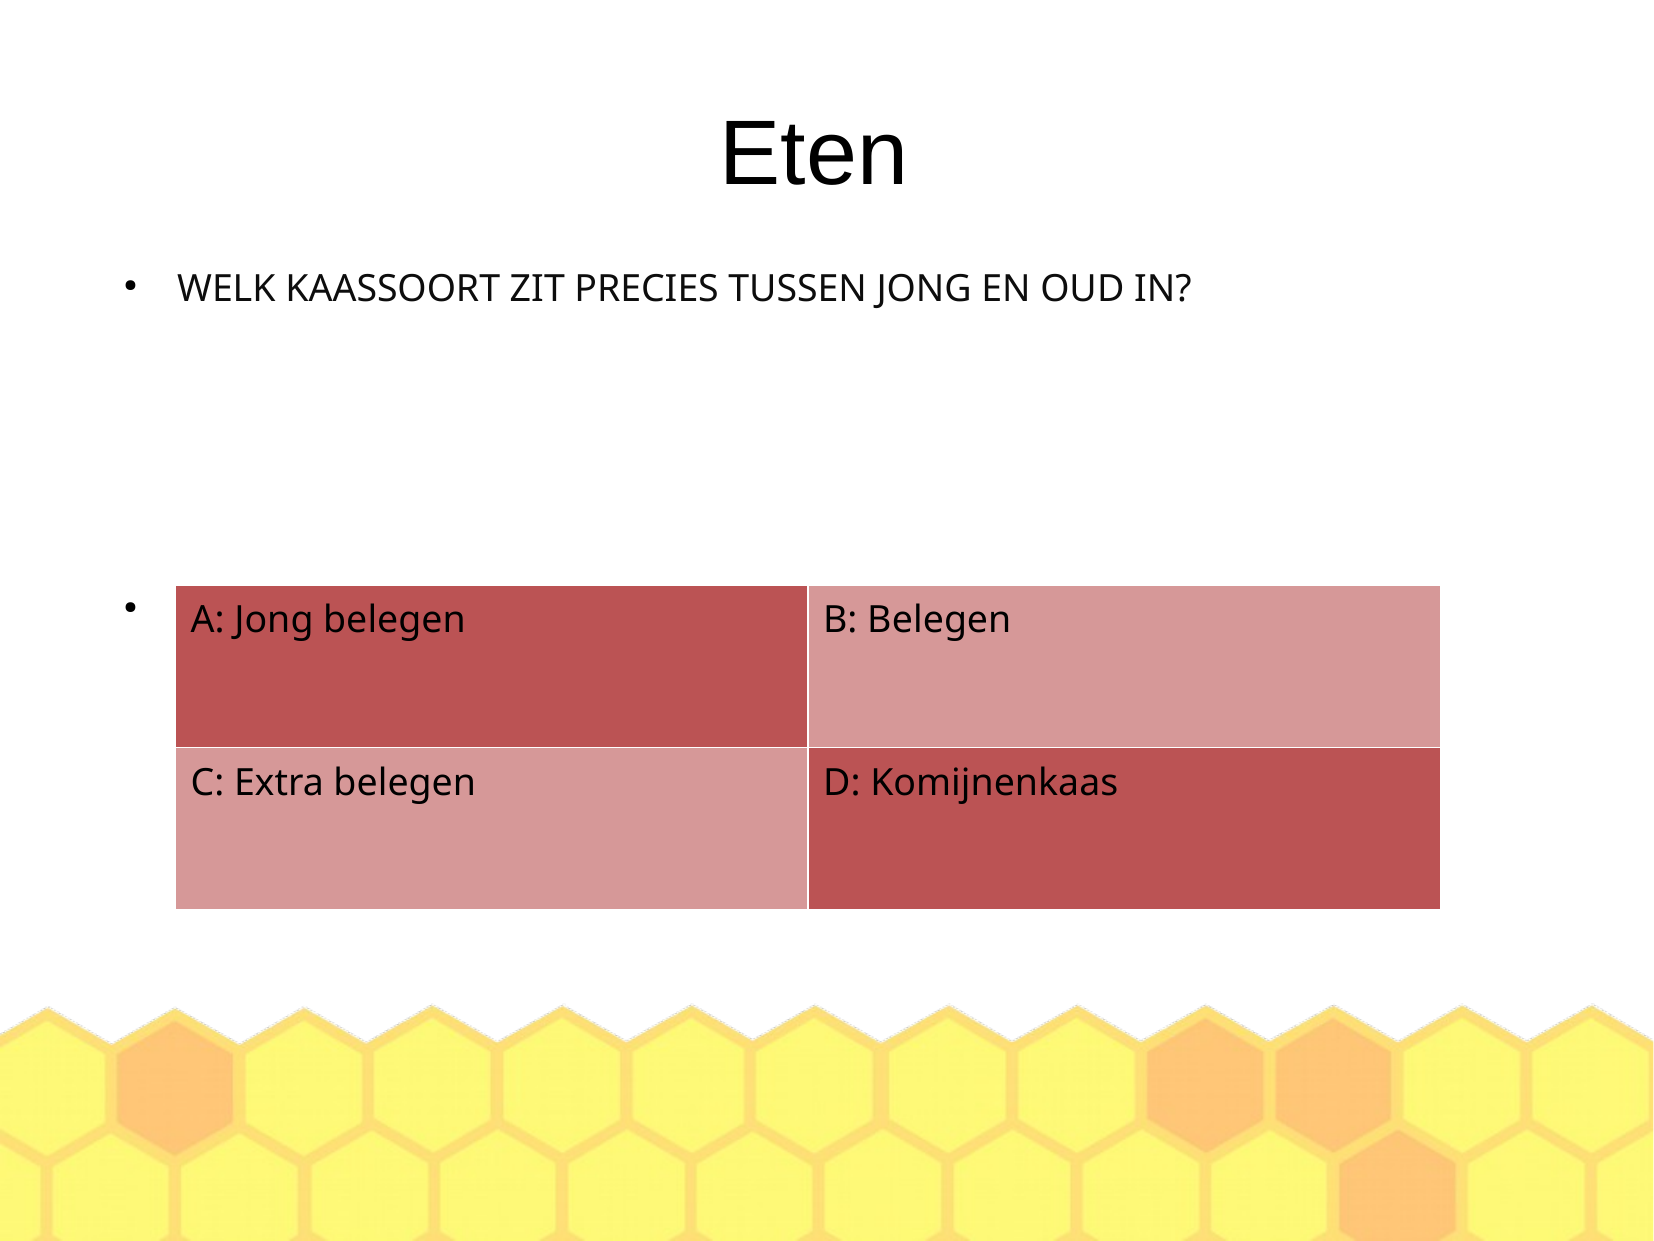

# Eten
Welk Kaassoort zit precies tussen jong en oud in?
| A: Jong belegen | B: Belegen |
| --- | --- |
| C: Extra belegen | D: Komijnenkaas |